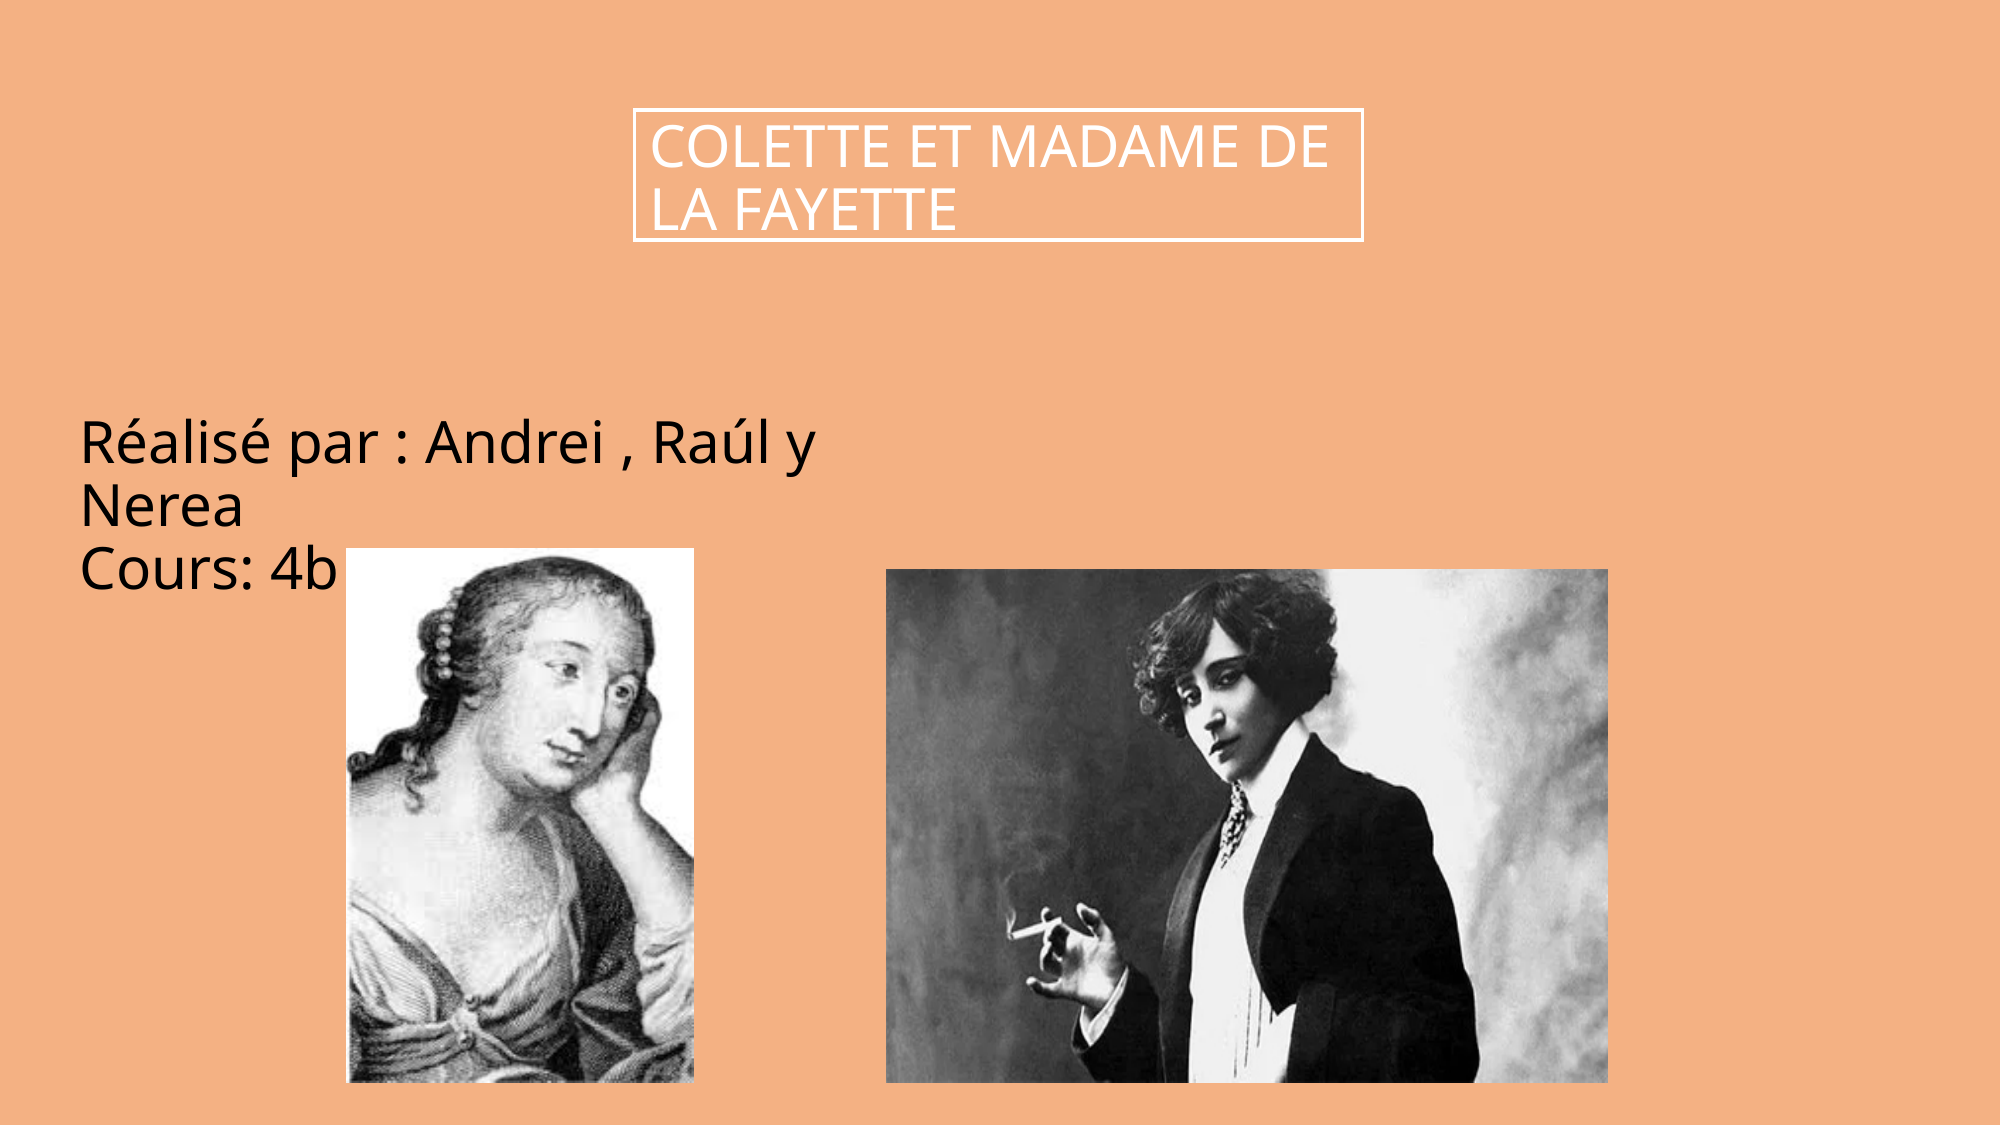

# COLETTE ET MADAME DE LA FAYETTE
Réalisé par : Andrei , Raúl y Nerea
Cours: 4b